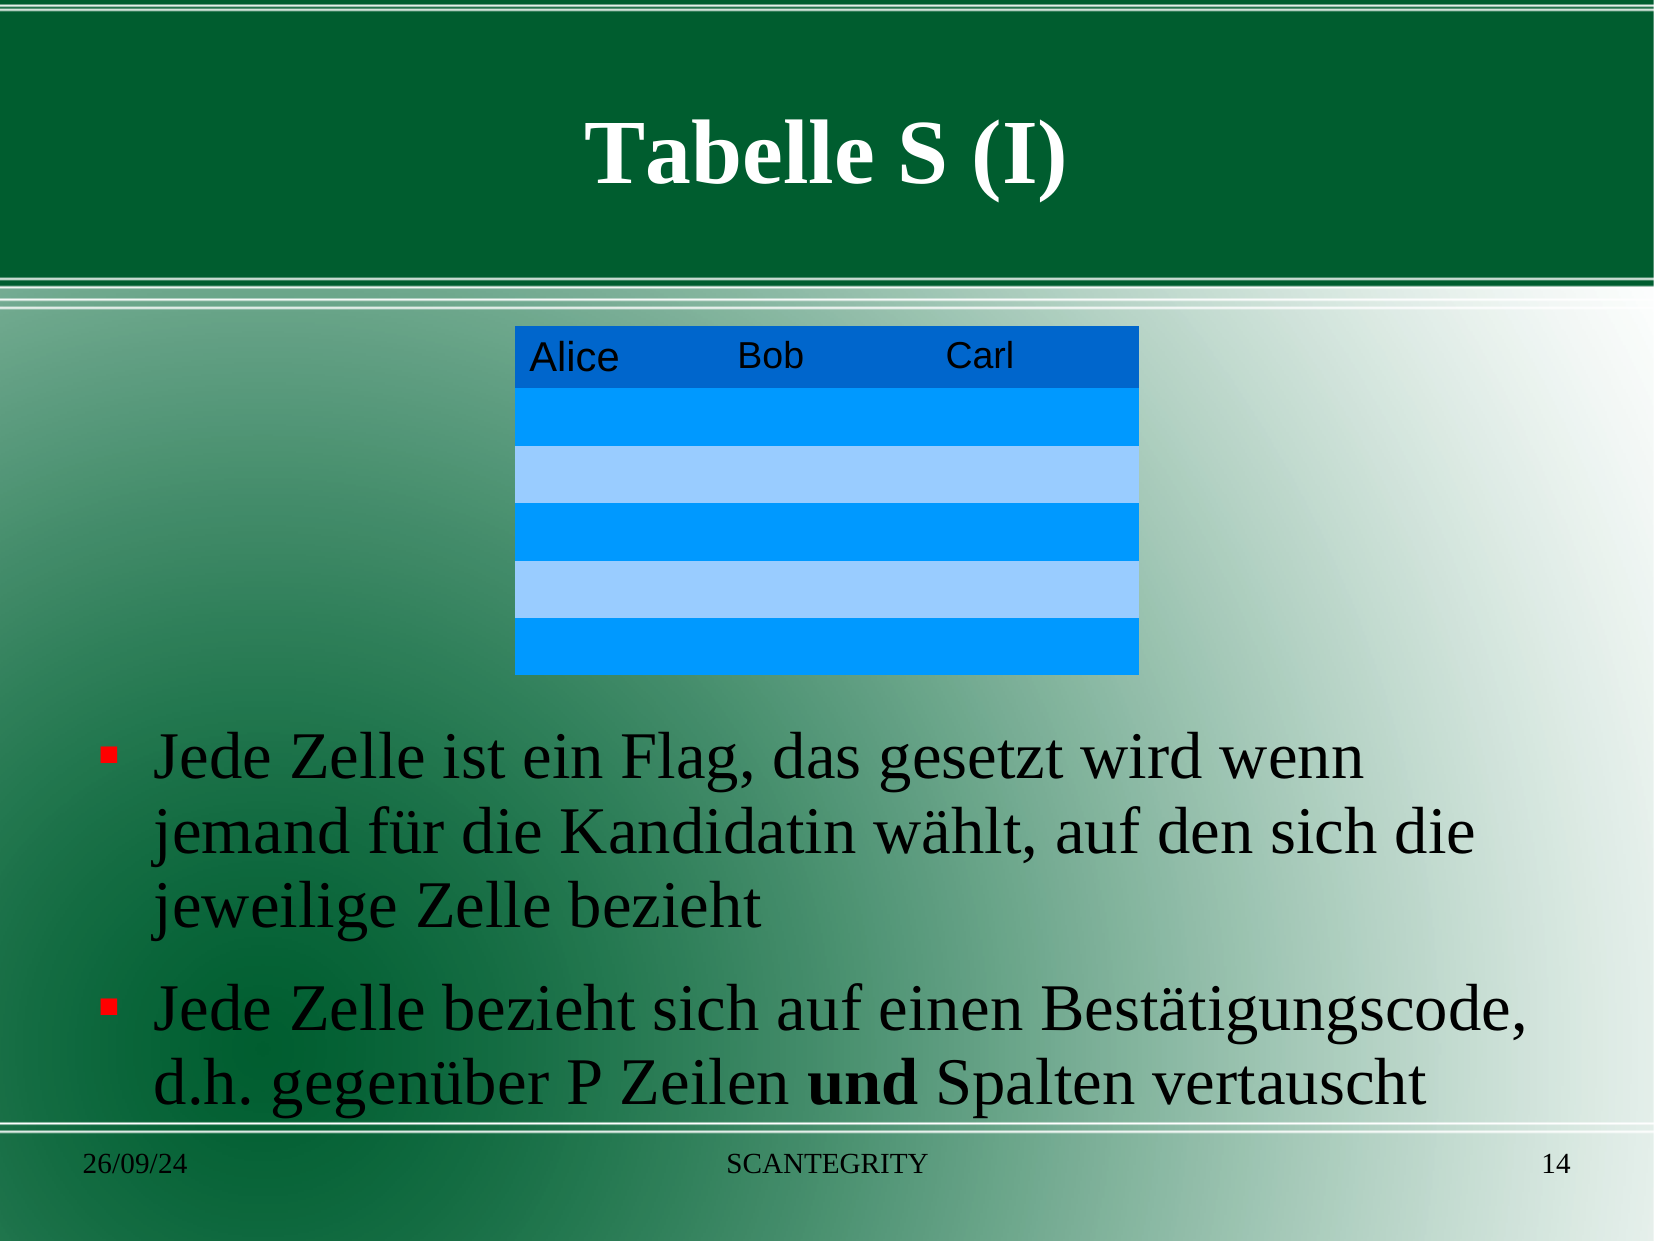

# Tabelle S (I)
| Alice | Bob | Carl |
| --- | --- | --- |
| | | |
| | | |
| | | |
| | | |
| | | |
Jede Zelle ist ein Flag, das gesetzt wird wenn jemand für die Kandidatin wählt, auf den sich die jeweilige Zelle bezieht
Jede Zelle bezieht sich auf einen Bestätigungscode, d.h. gegenüber P Zeilen und Spalten vertauscht
SCANTEGRITY
14